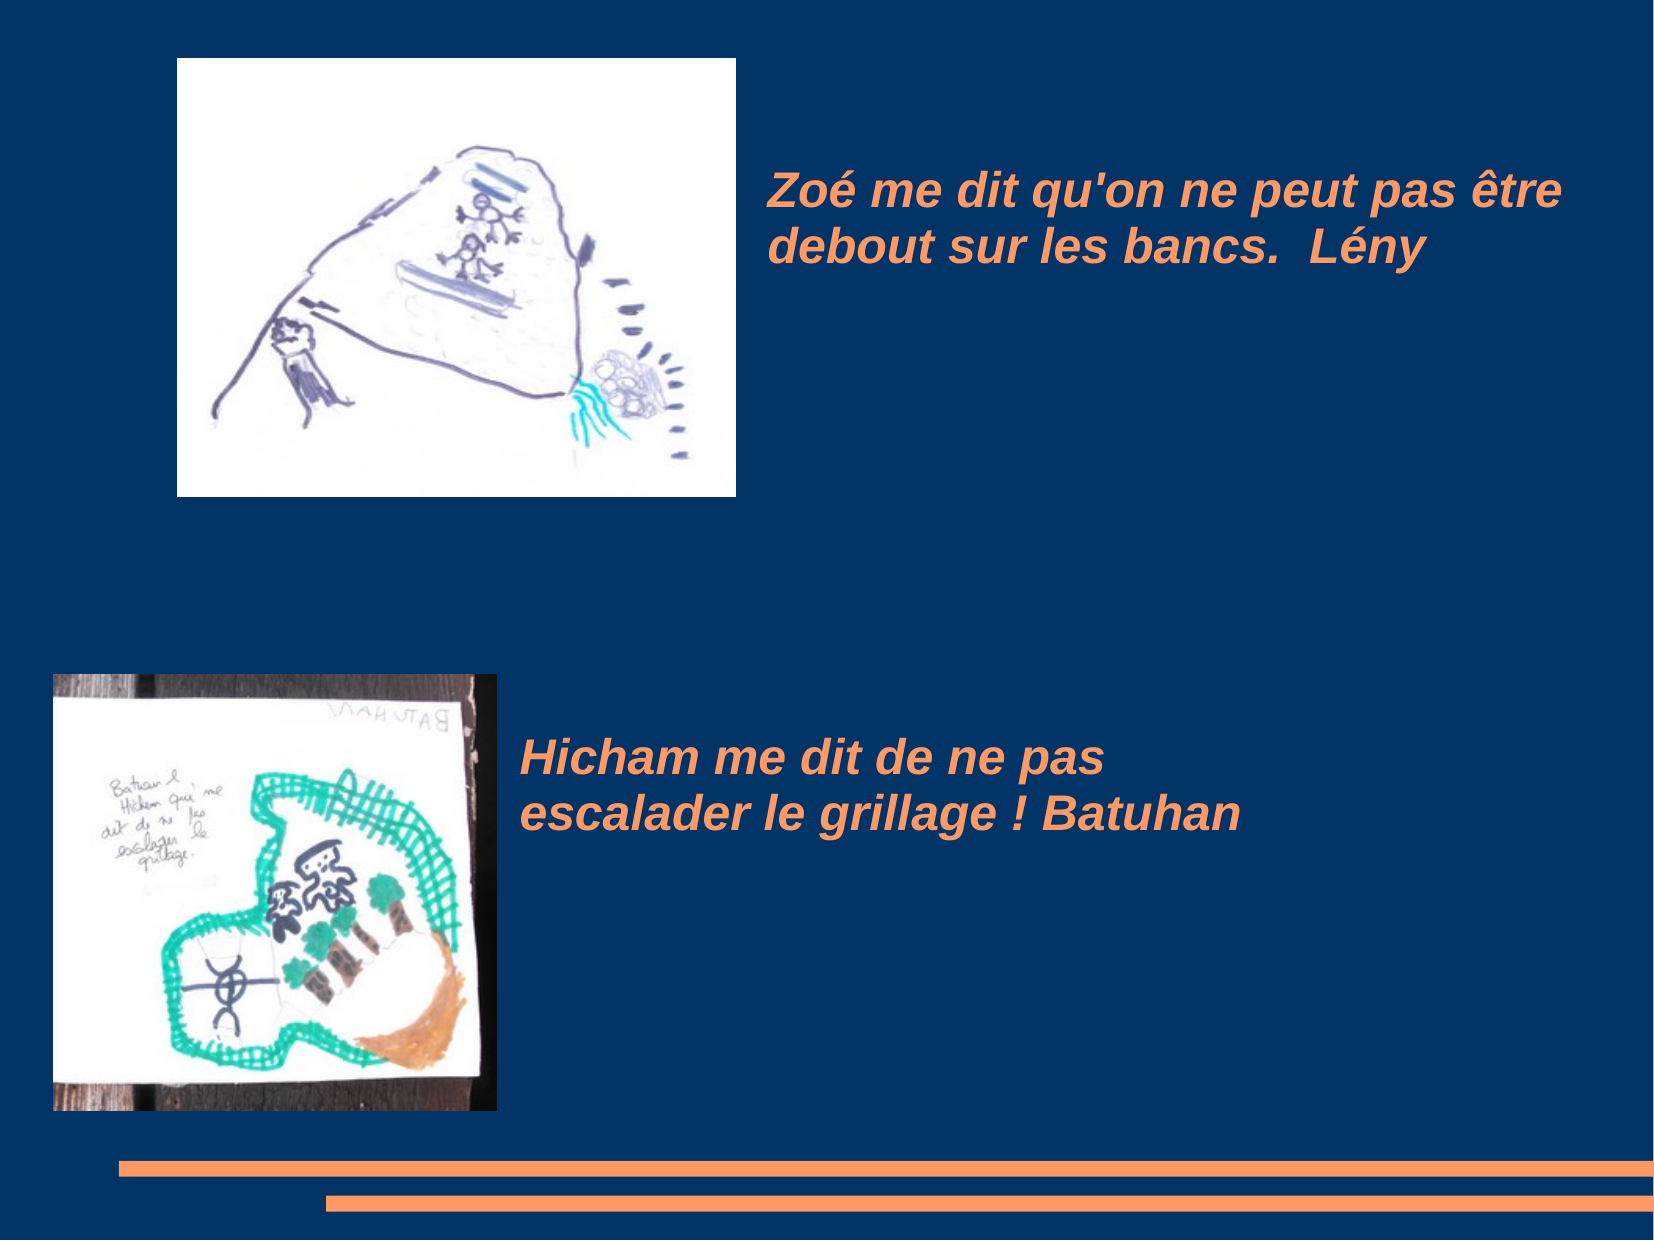

Zoé me dit qu'on ne peut pas être debout sur les bancs. Lény
# Hicham me dit de ne pas escalader le grillage ! Batuhan